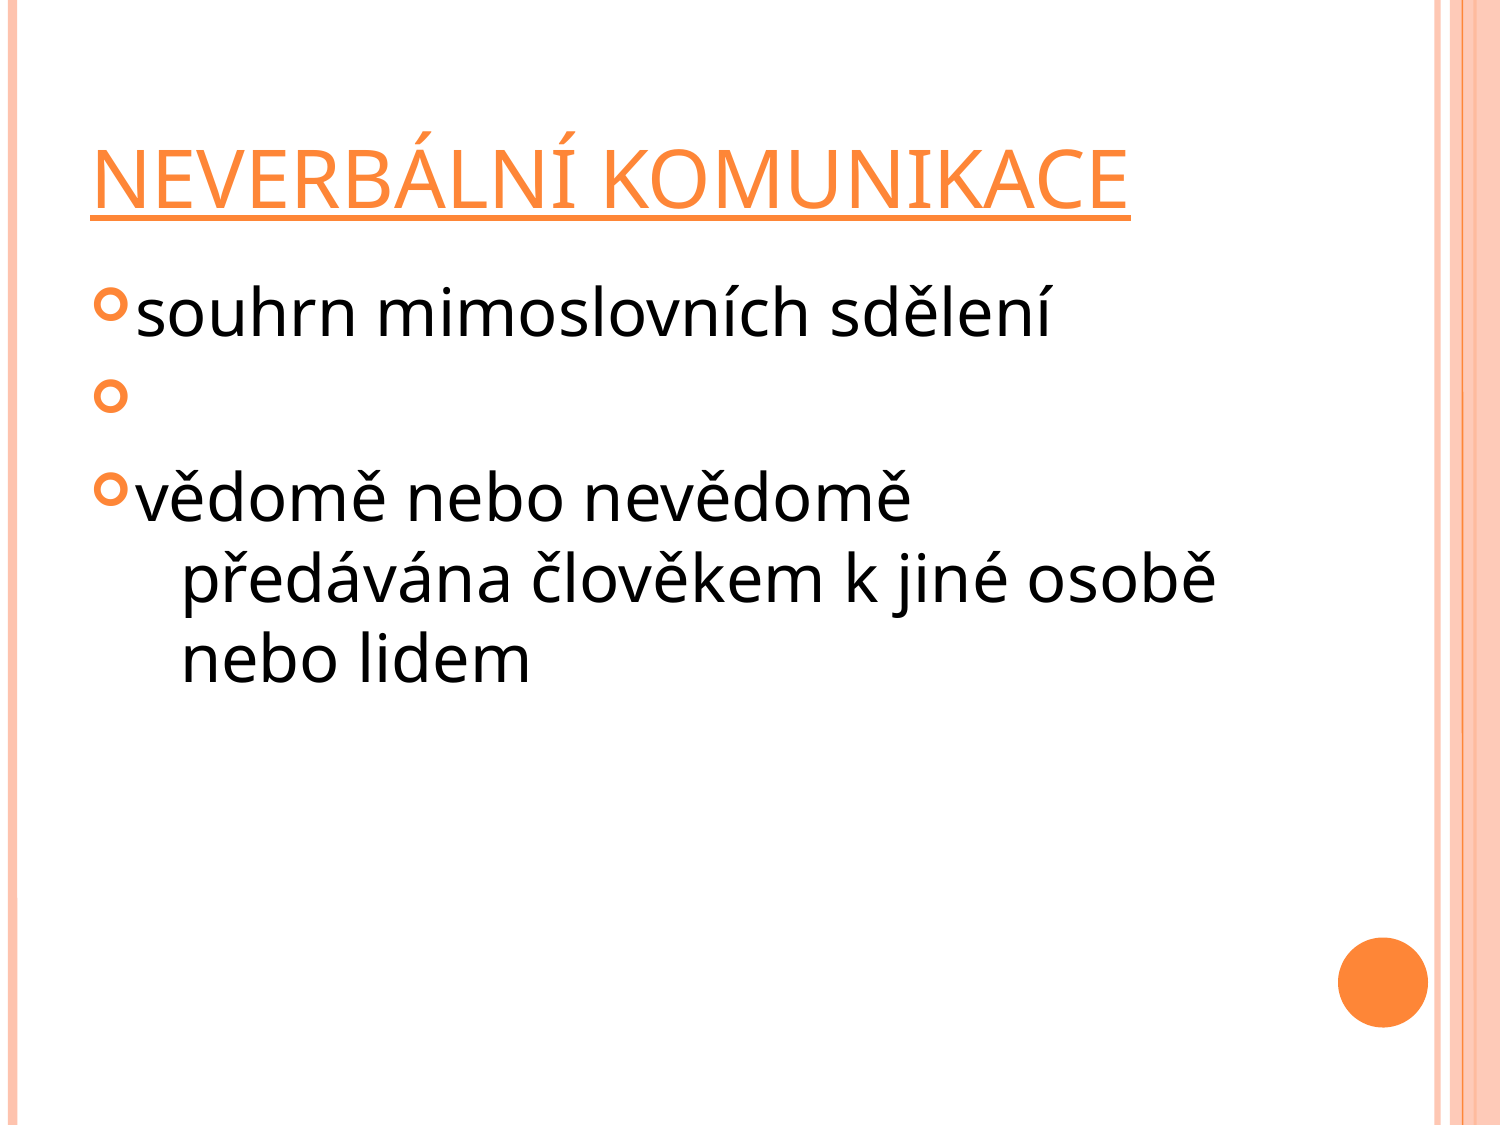

# Neverbální komunikace
souhrn mimoslovních sdělení
vědomě nebo nevědomě předávána člověkem k jiné osobě nebo lidem